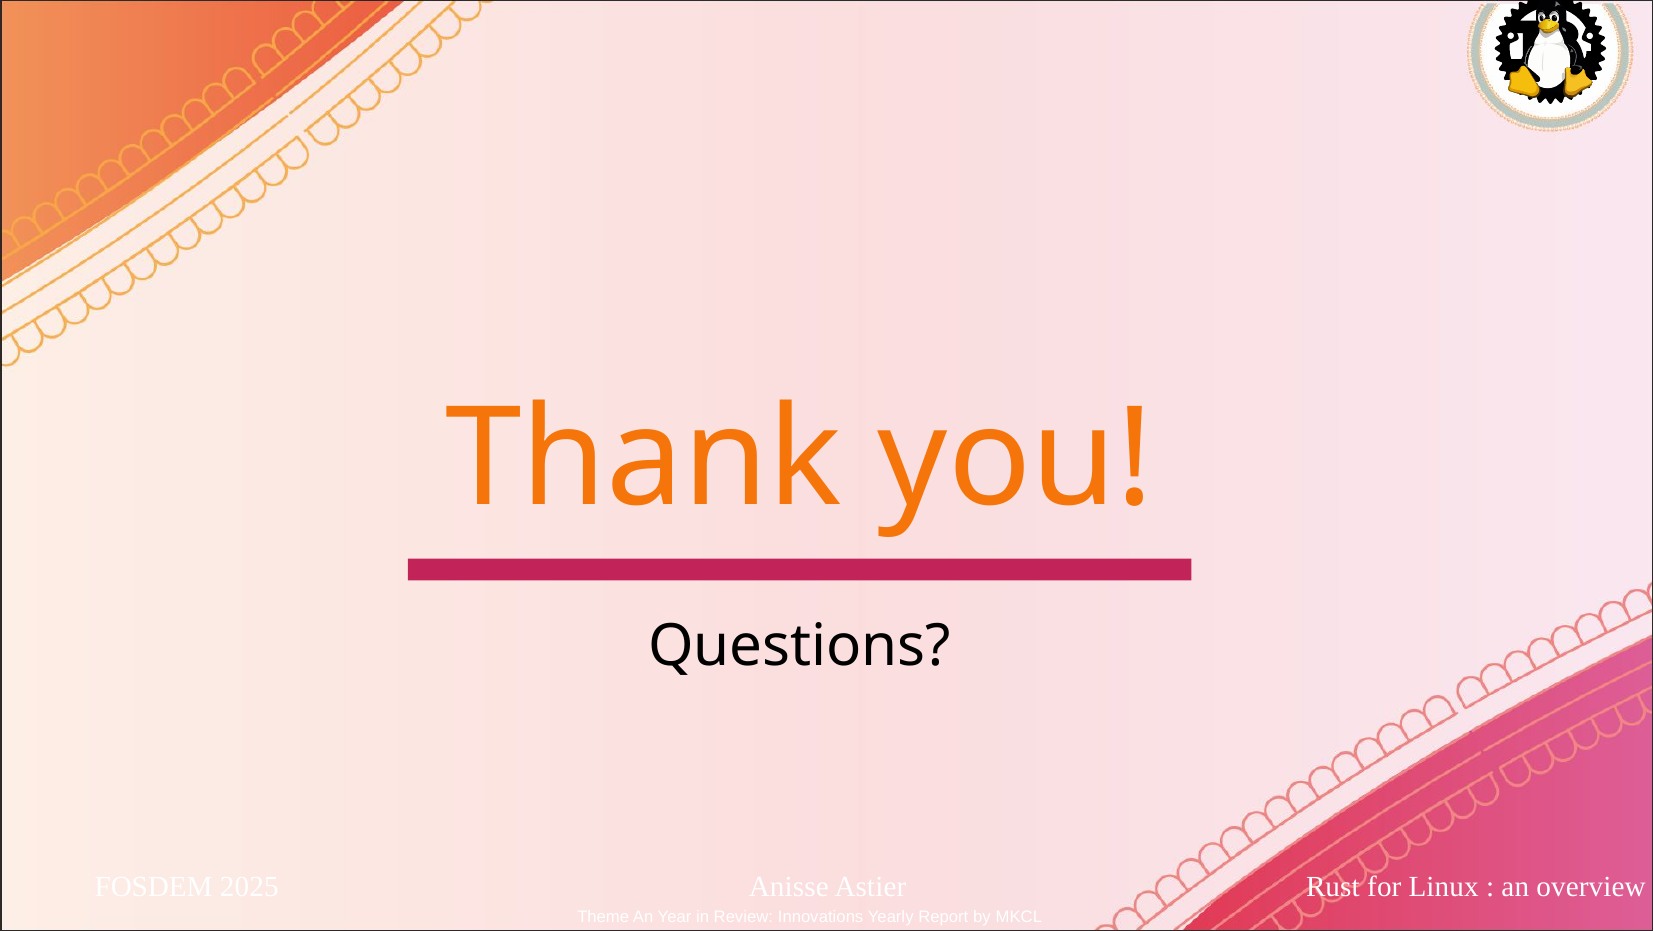

# Thank you!
Questions?
Theme An Year in Review: Innovations Yearly Report by MKCL